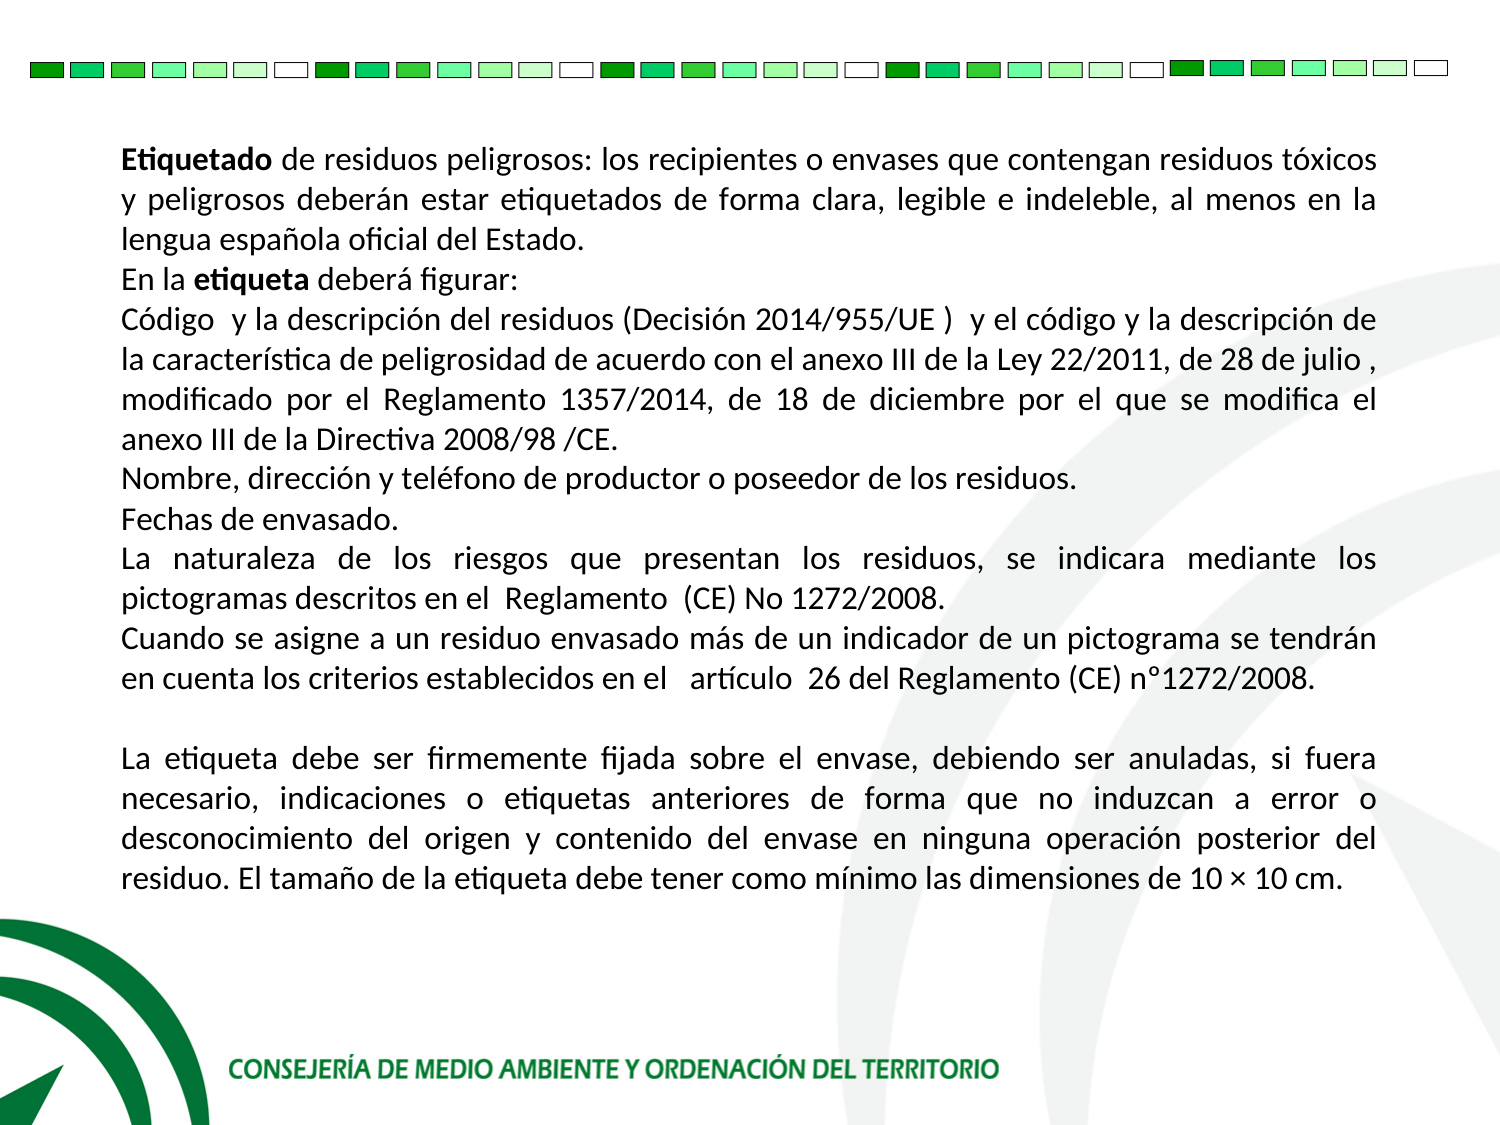

Etiquetado de residuos peligrosos: los recipientes o envases que contengan residuos tóxicos y peligrosos deberán estar etiquetados de forma clara, legible e indeleble, al menos en la lengua española oficial del Estado.
En la etiqueta deberá figurar:
Código y la descripción del residuos (Decisión 2014/955/UE ) y el código y la descripción de la característica de peligrosidad de acuerdo con el anexo III de la Ley 22/2011, de 28 de julio , modificado por el Reglamento 1357/2014, de 18 de diciembre por el que se modifica el anexo III de la Directiva 2008/98 /CE.
Nombre, dirección y teléfono de productor o poseedor de los residuos.
Fechas de envasado.
La naturaleza de los riesgos que presentan los residuos, se indicara mediante los pictogramas descritos en el Reglamento (CE) No 1272/2008.
Cuando se asigne a un residuo envasado más de un indicador de un pictograma se tendrán en cuenta los criterios establecidos en el artículo 26 del Reglamento (CE) nº1272/2008.
La etiqueta debe ser firmemente fijada sobre el envase, debiendo ser anuladas, si fuera necesario, indicaciones o etiquetas anteriores de forma que no induzcan a error o desconocimiento del origen y contenido del envase en ninguna operación posterior del residuo. El tamaño de la etiqueta debe tener como mínimo las dimensiones de 10 × 10 cm.